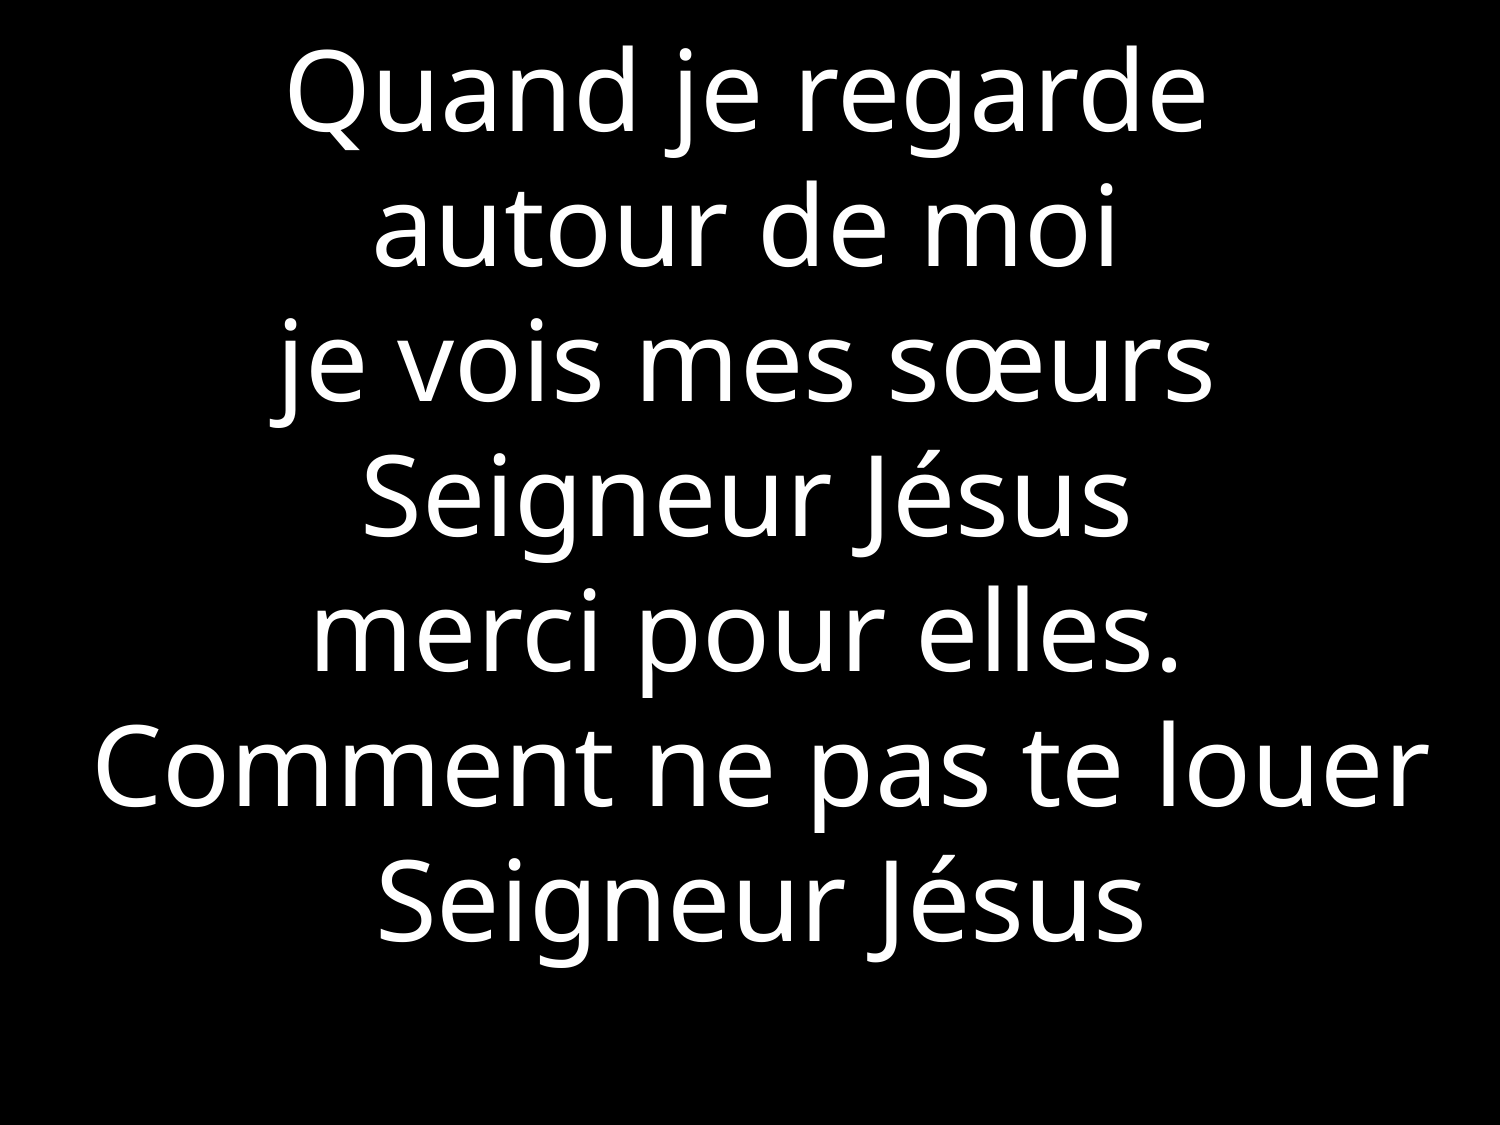

# Quand je regarde
autour de moi
je vois mes sœurs
Seigneur Jésus
merci pour elles.
Comment ne pas te louer
Seigneur Jésus